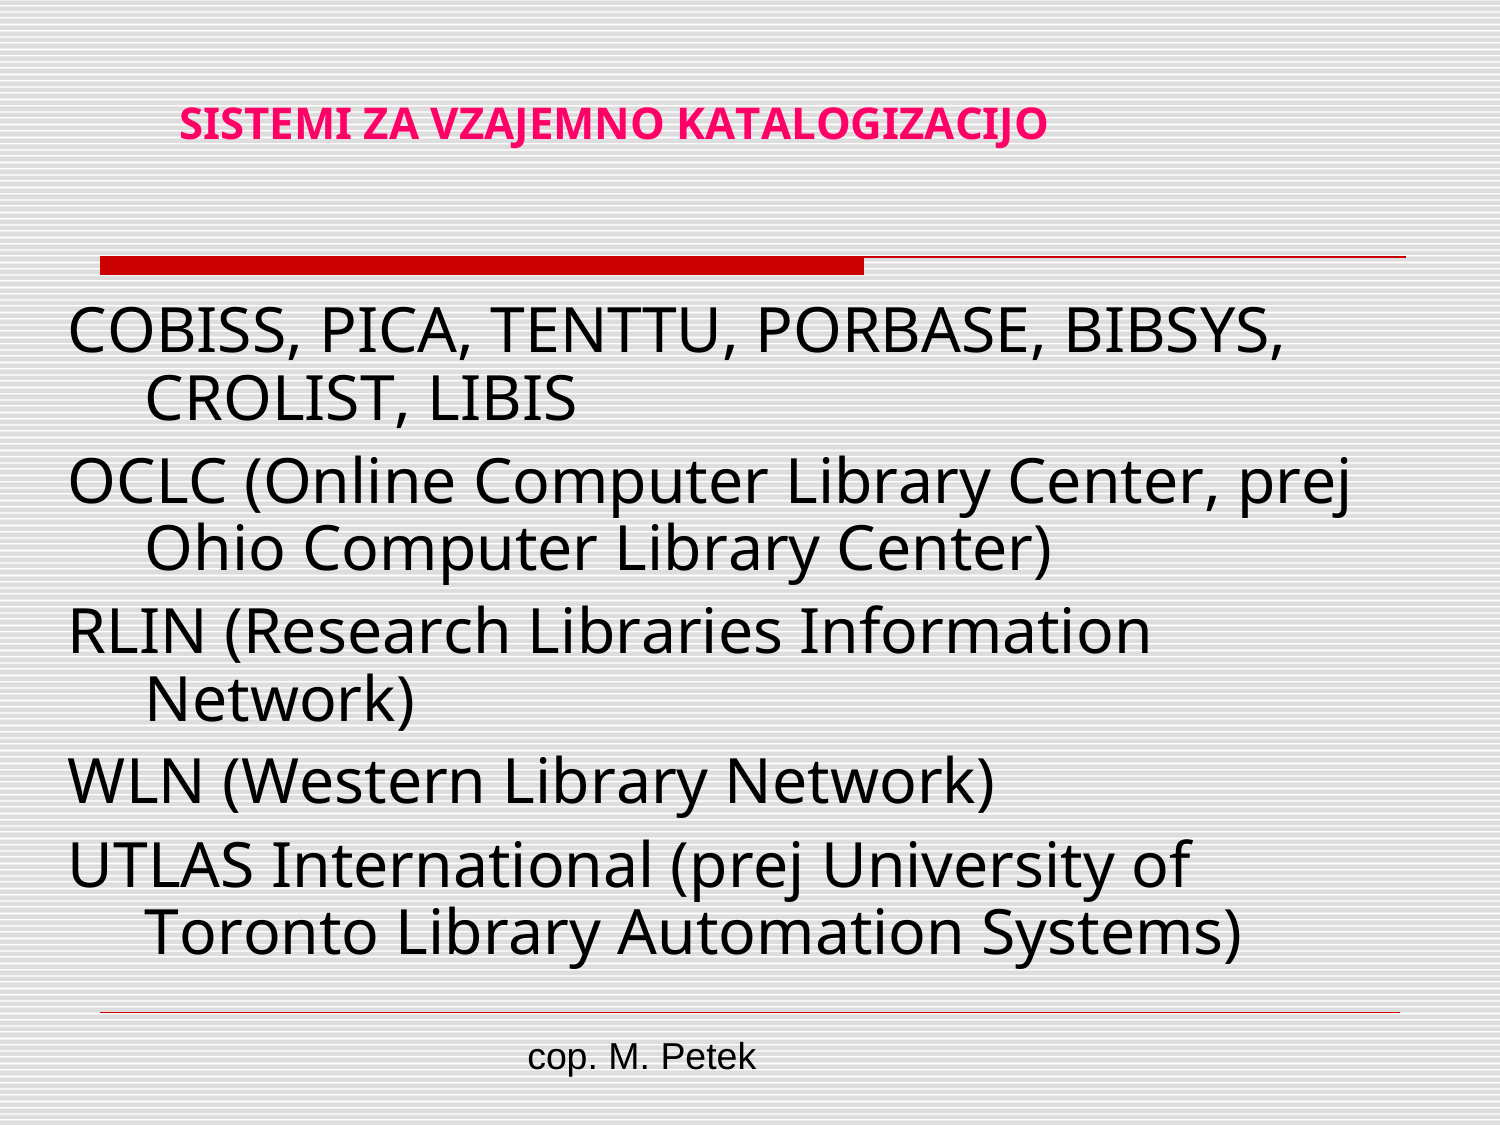

# SISTEMI ZA VZAJEMNO KATALOGIZACIJO
COBISS, PICA, TENTTU, PORBASE, BIBSYS, CROLIST, LIBIS
OCLC (Online Computer Library Center, prej Ohio Computer Library Center)
RLIN (Research Libraries Information Network)
WLN (Western Library Network)
UTLAS International (prej University of Toronto Library Automation Systems)
cop. M. Petek